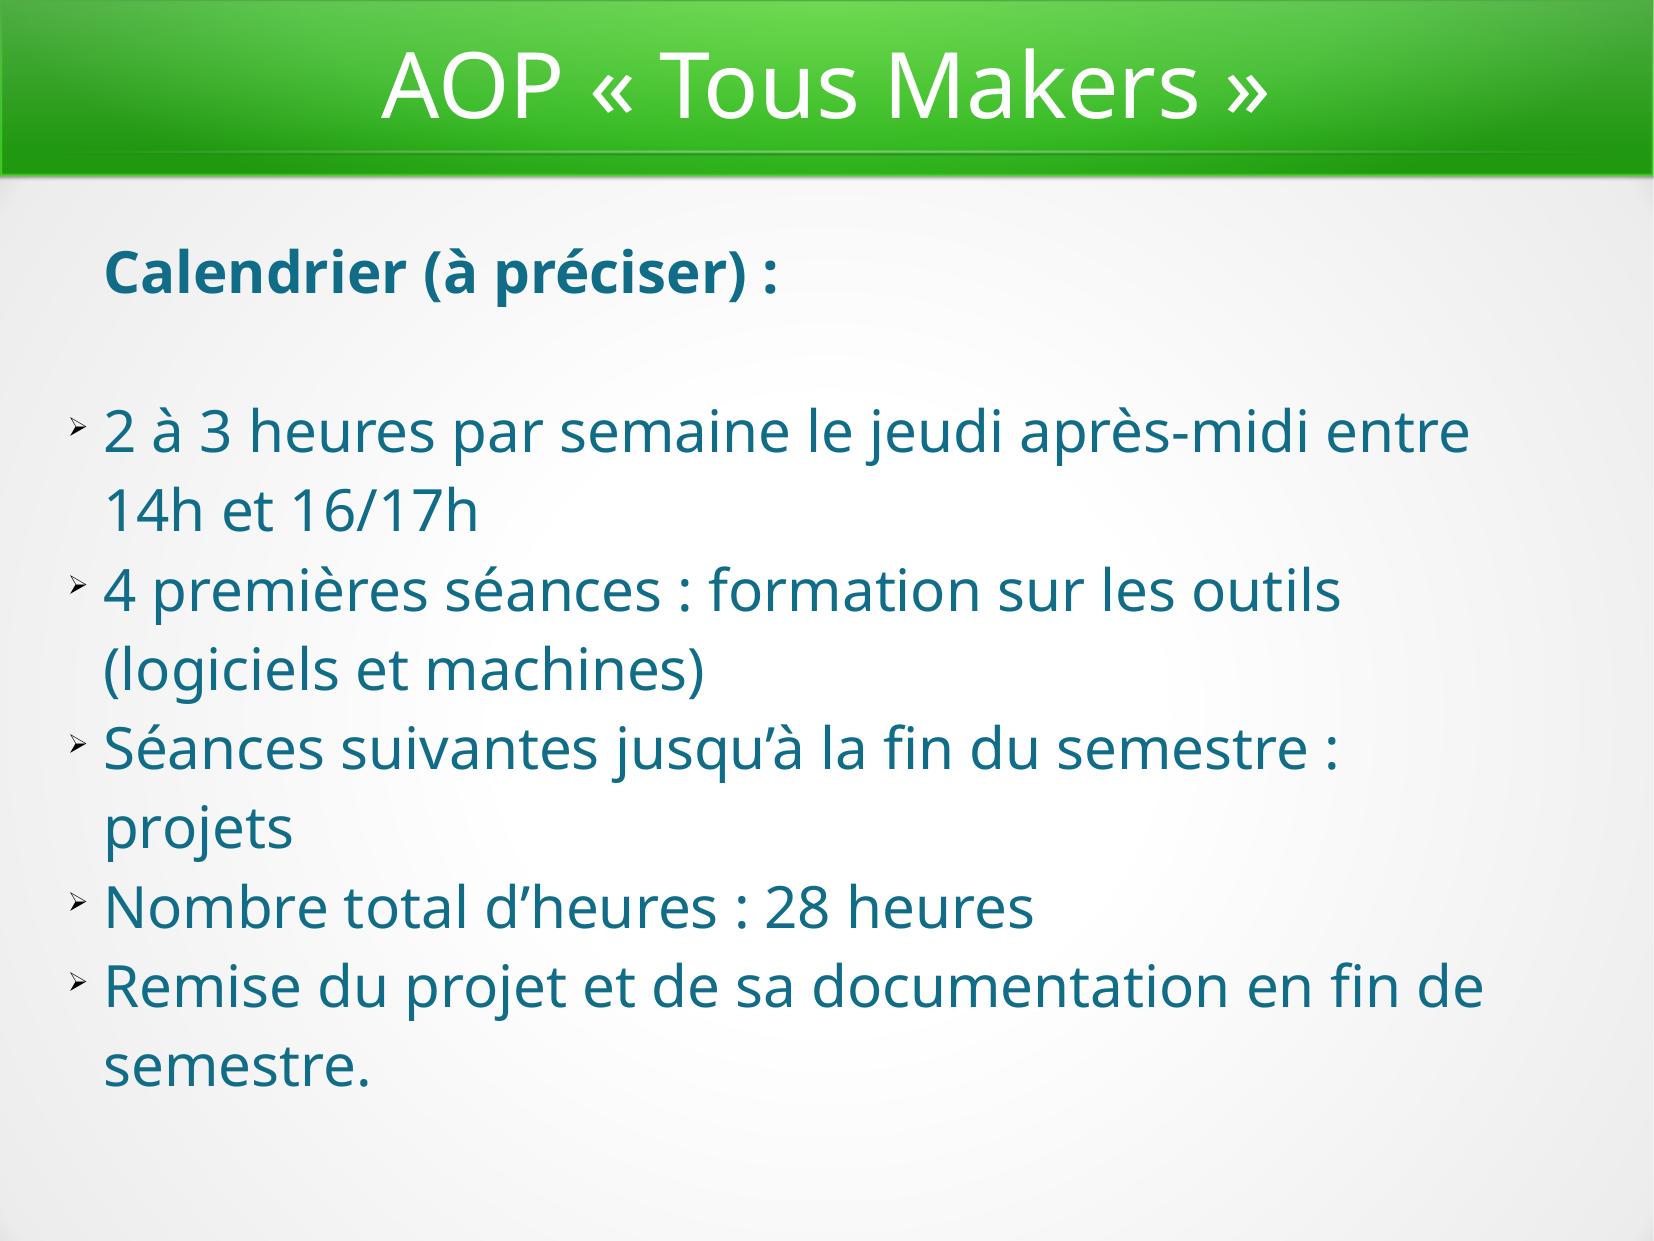

# AOP « Tous Makers »
Calendrier (à préciser) :
2 à 3 heures par semaine le jeudi après-midi entre 14h et 16/17h
4 premières séances : formation sur les outils (logiciels et machines)
Séances suivantes jusqu’à la fin du semestre : projets
Nombre total d’heures : 28 heures
Remise du projet et de sa documentation en fin de semestre.